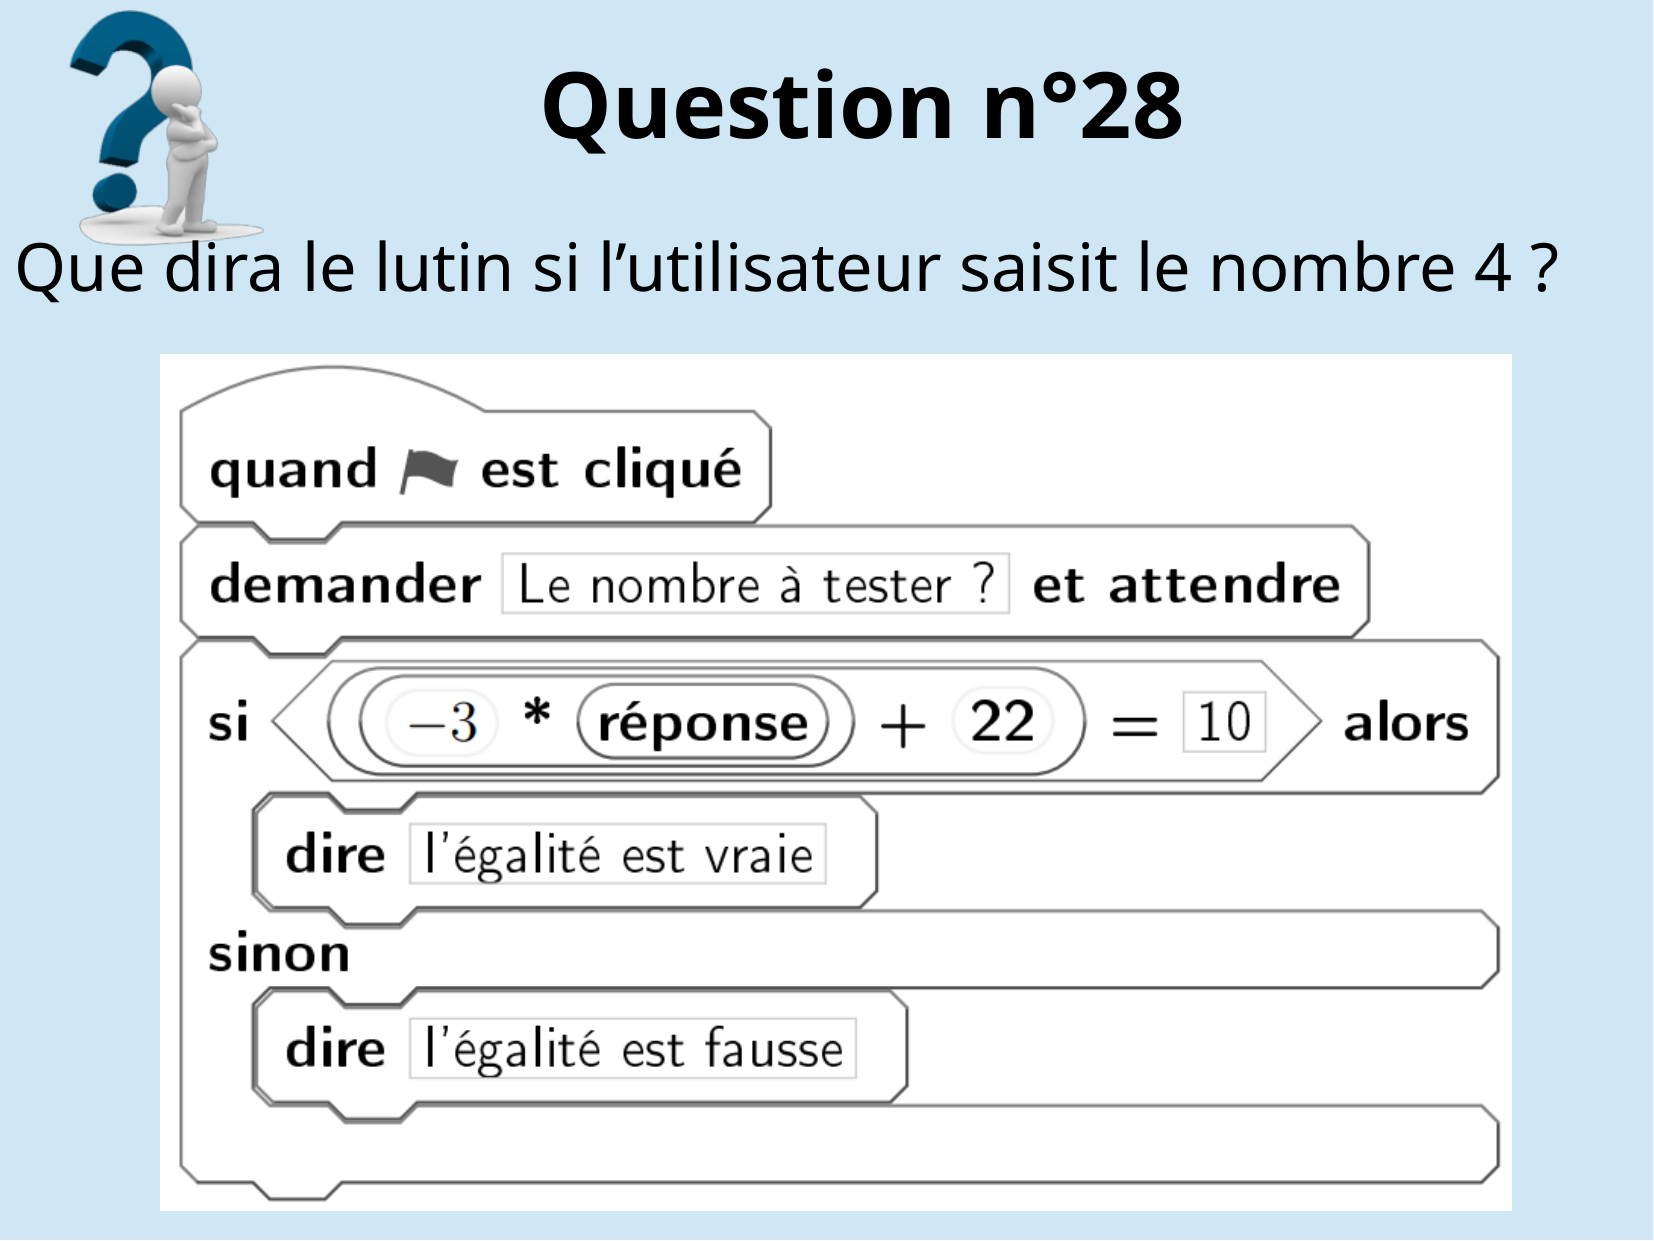

# Question n°28
Que dira le lutin si l’utilisateur saisit le nombre 4 ?